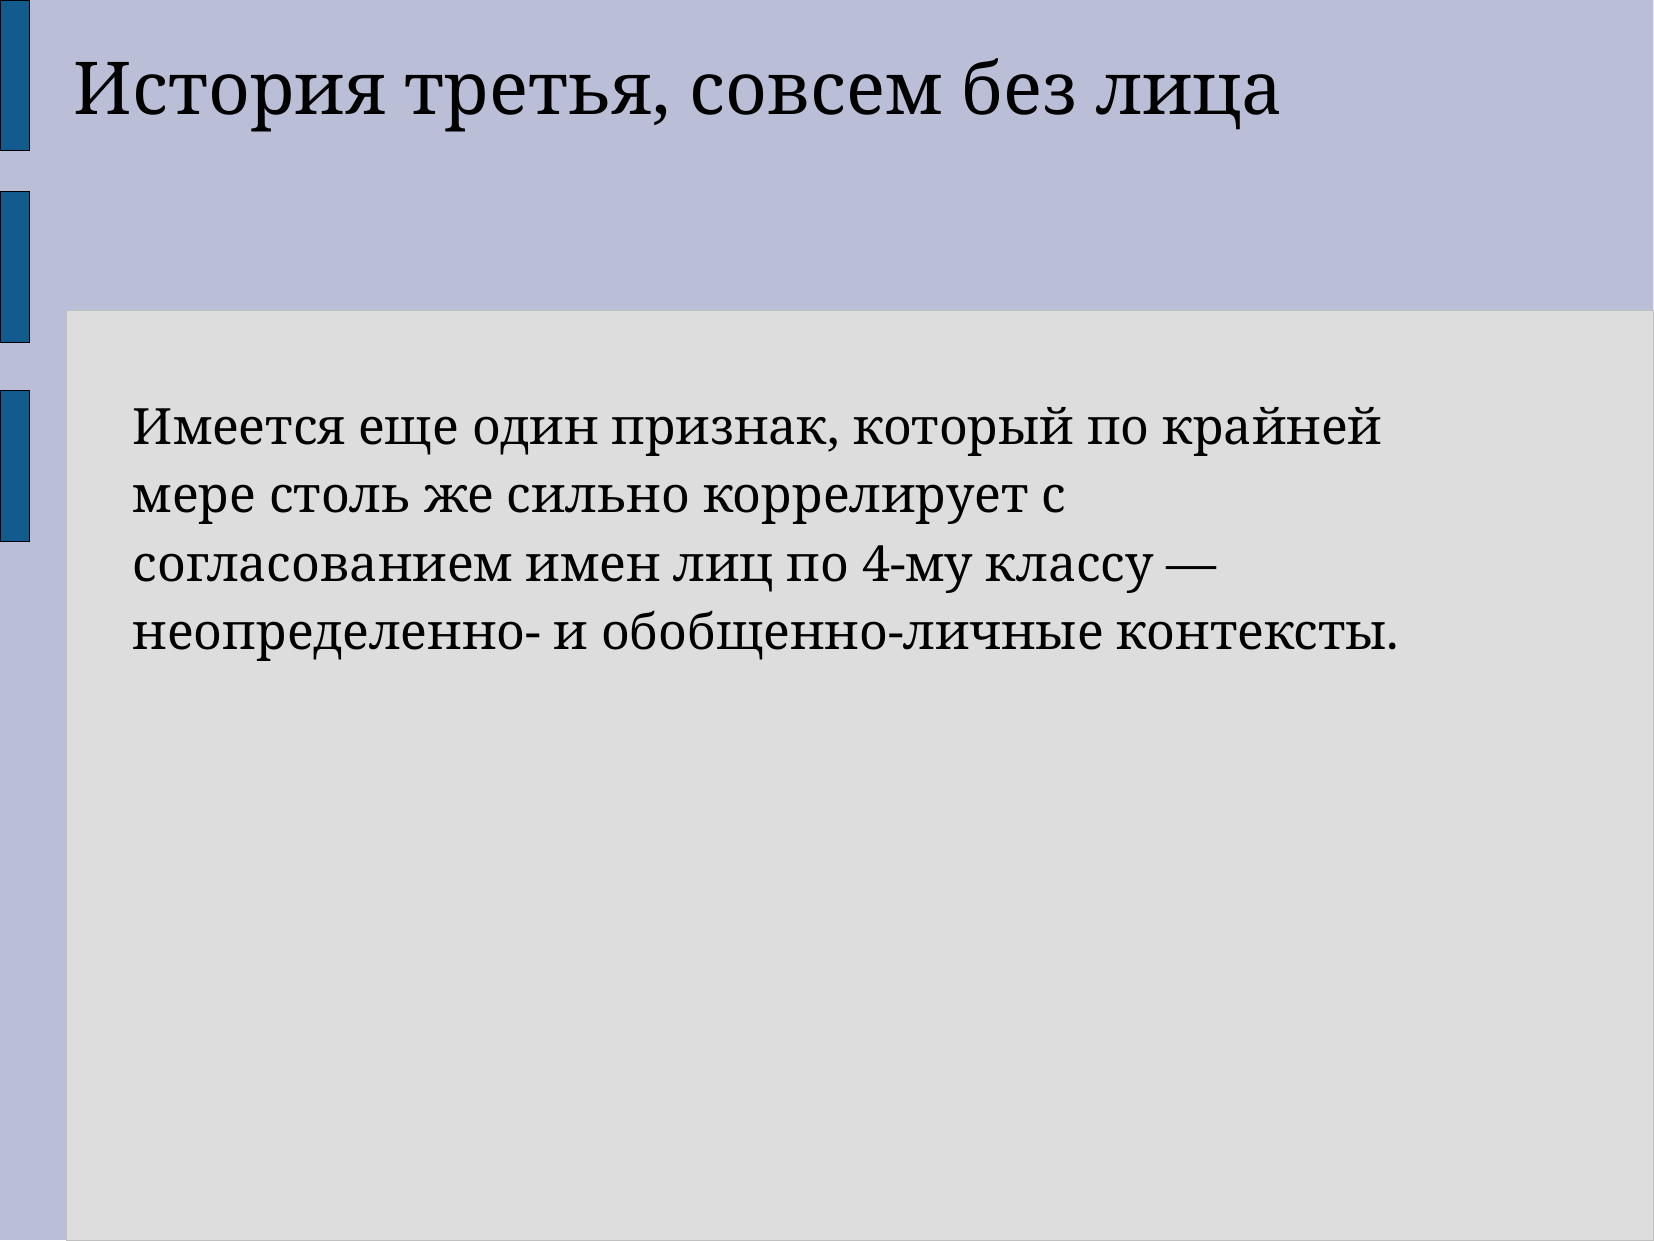

История третья, совсем без лица
Имеется еще один признак, который по крайней мере столь же сильно коррелирует с согласованием имен лиц по 4-му классу — неопределенно- и обобщенно-личные контексты.